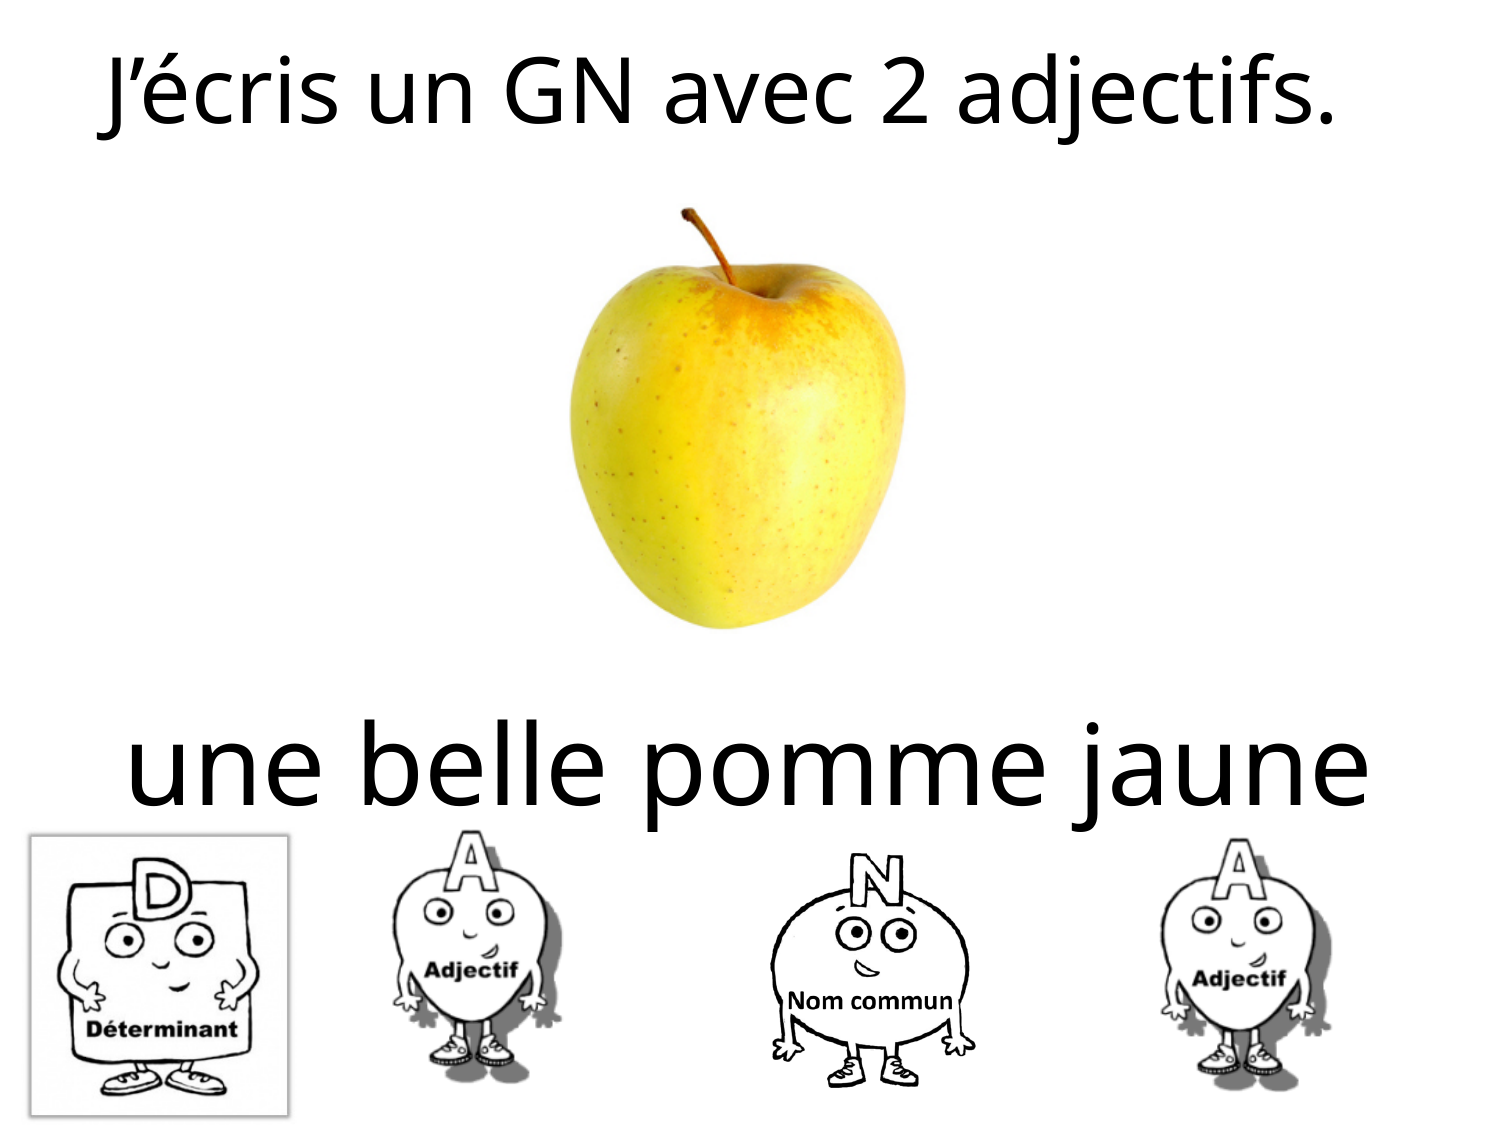

J’écris un GN avec 2 adjectifs.
une belle pomme jaune